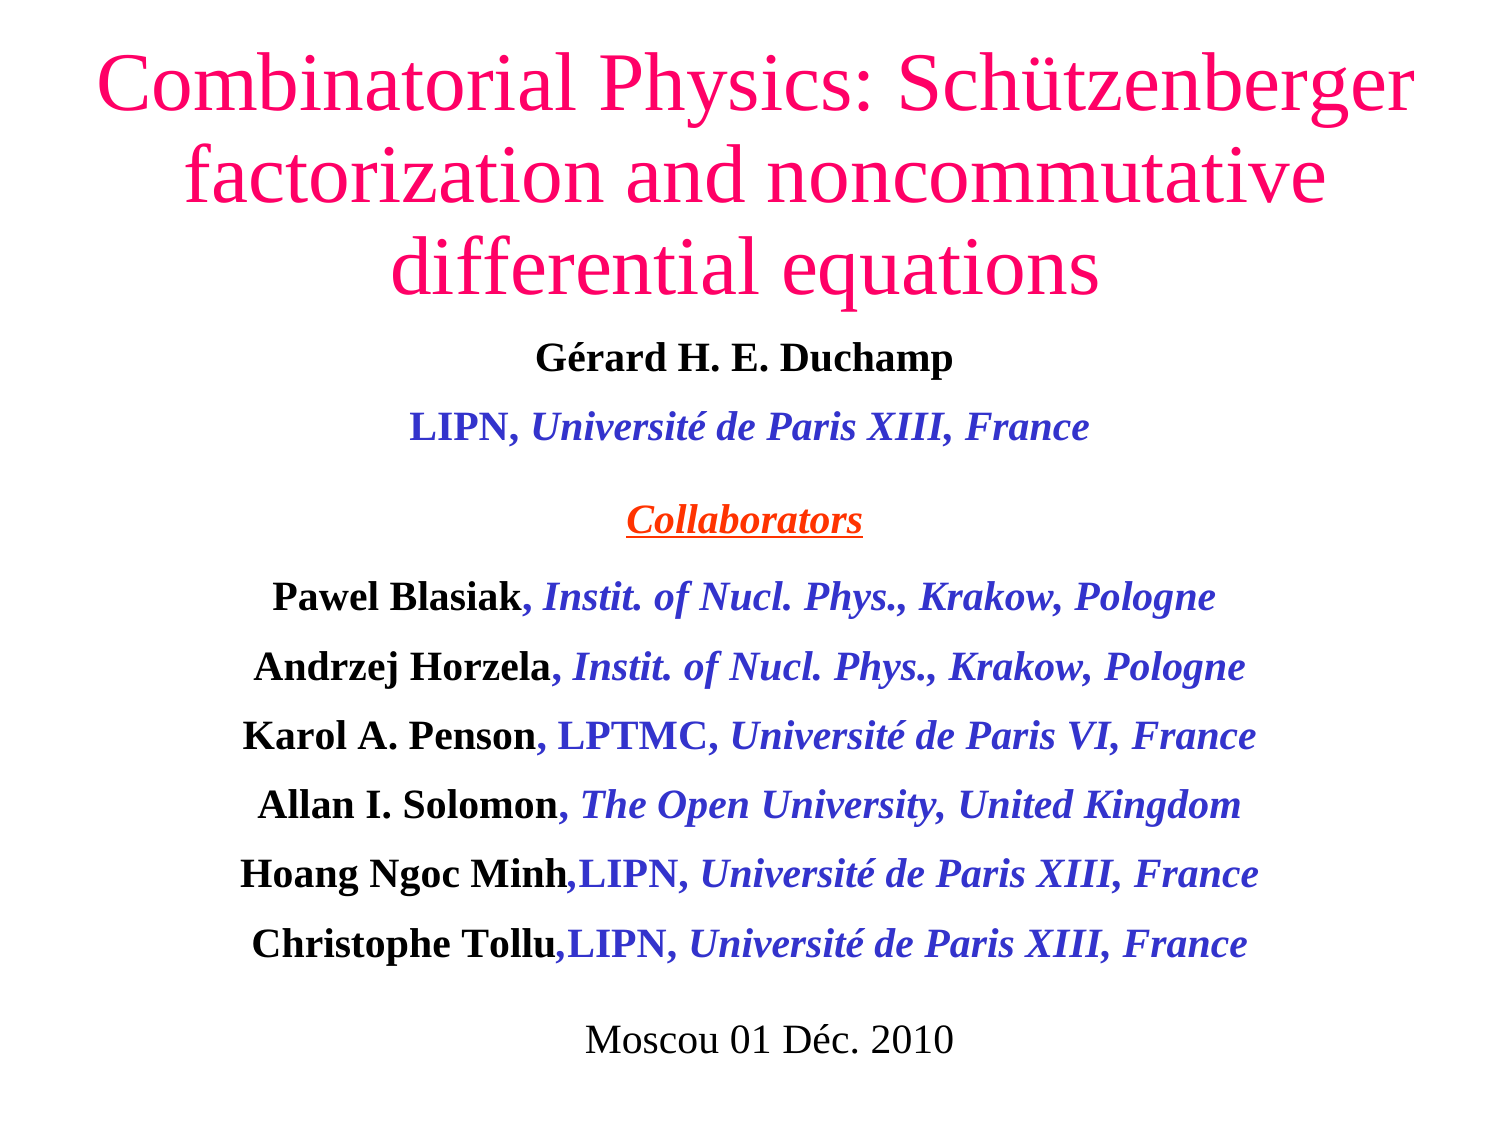

# Combinatorial Physics: Schützenberger factorization and noncommutative differential equations
Gérard H. E. Duchamp
LIPN, Université de Paris XIII, France
Collaborators
Pawel Blasiak, Instit. of Nucl. Phys., Krakow, Pologne
Andrzej Horzela, Instit. of Nucl. Phys., Krakow, Pologne
Karol A. Penson, LPTMC, Université de Paris VI, France
Allan I. Solomon, The Open University, United Kingdom
Hoang Ngoc Minh,LIPN, Université de Paris XIII, France
Christophe Tollu,LIPN, Université de Paris XIII, France
 Moscou 01 Déc. 2010